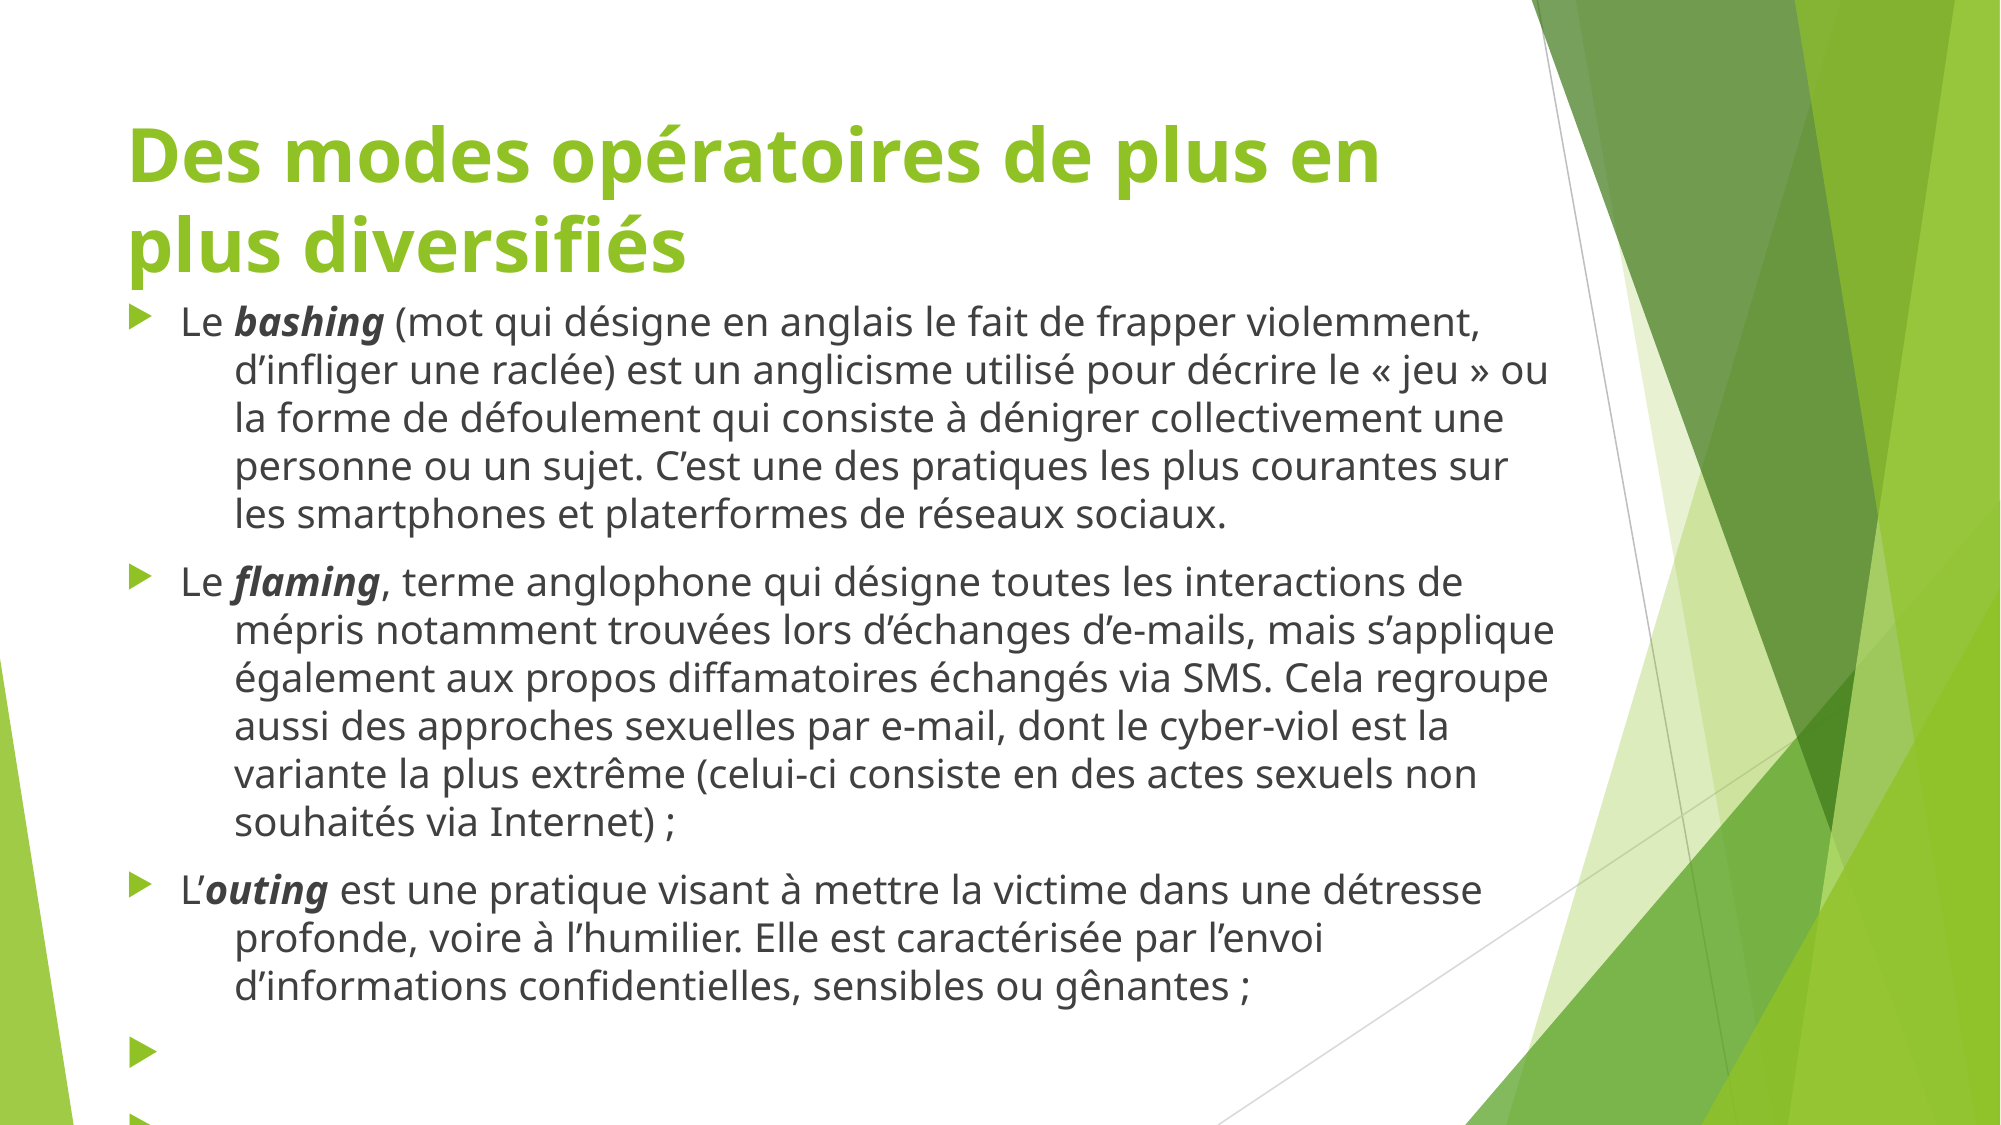

# Des modes opératoires de plus en plus diversifiés
Le bashing (mot qui désigne en anglais le fait de frapper violemment, d’infliger une raclée) est un anglicisme utilisé pour décrire le « jeu » ou la forme de défoulement qui consiste à dénigrer collectivement une personne ou un sujet. C’est une des pratiques les plus courantes sur les smartphones et platerformes de réseaux sociaux.
Le flaming, terme anglophone qui désigne toutes les interactions de mépris notamment trouvées lors d’échanges d’e-mails, mais s’applique également aux propos diffamatoires échangés via SMS. Cela regroupe aussi des approches sexuelles par e-mail, dont le cyber-viol est la variante la plus extrême (celui-ci consiste en des actes sexuels non souhaités via Internet) ;
L’outing est une pratique visant à mettre la victime dans une détresse profonde, voire à l’humilier. Elle est caractérisée par l’envoi d’informations confidentielles, sensibles ou gênantes ;